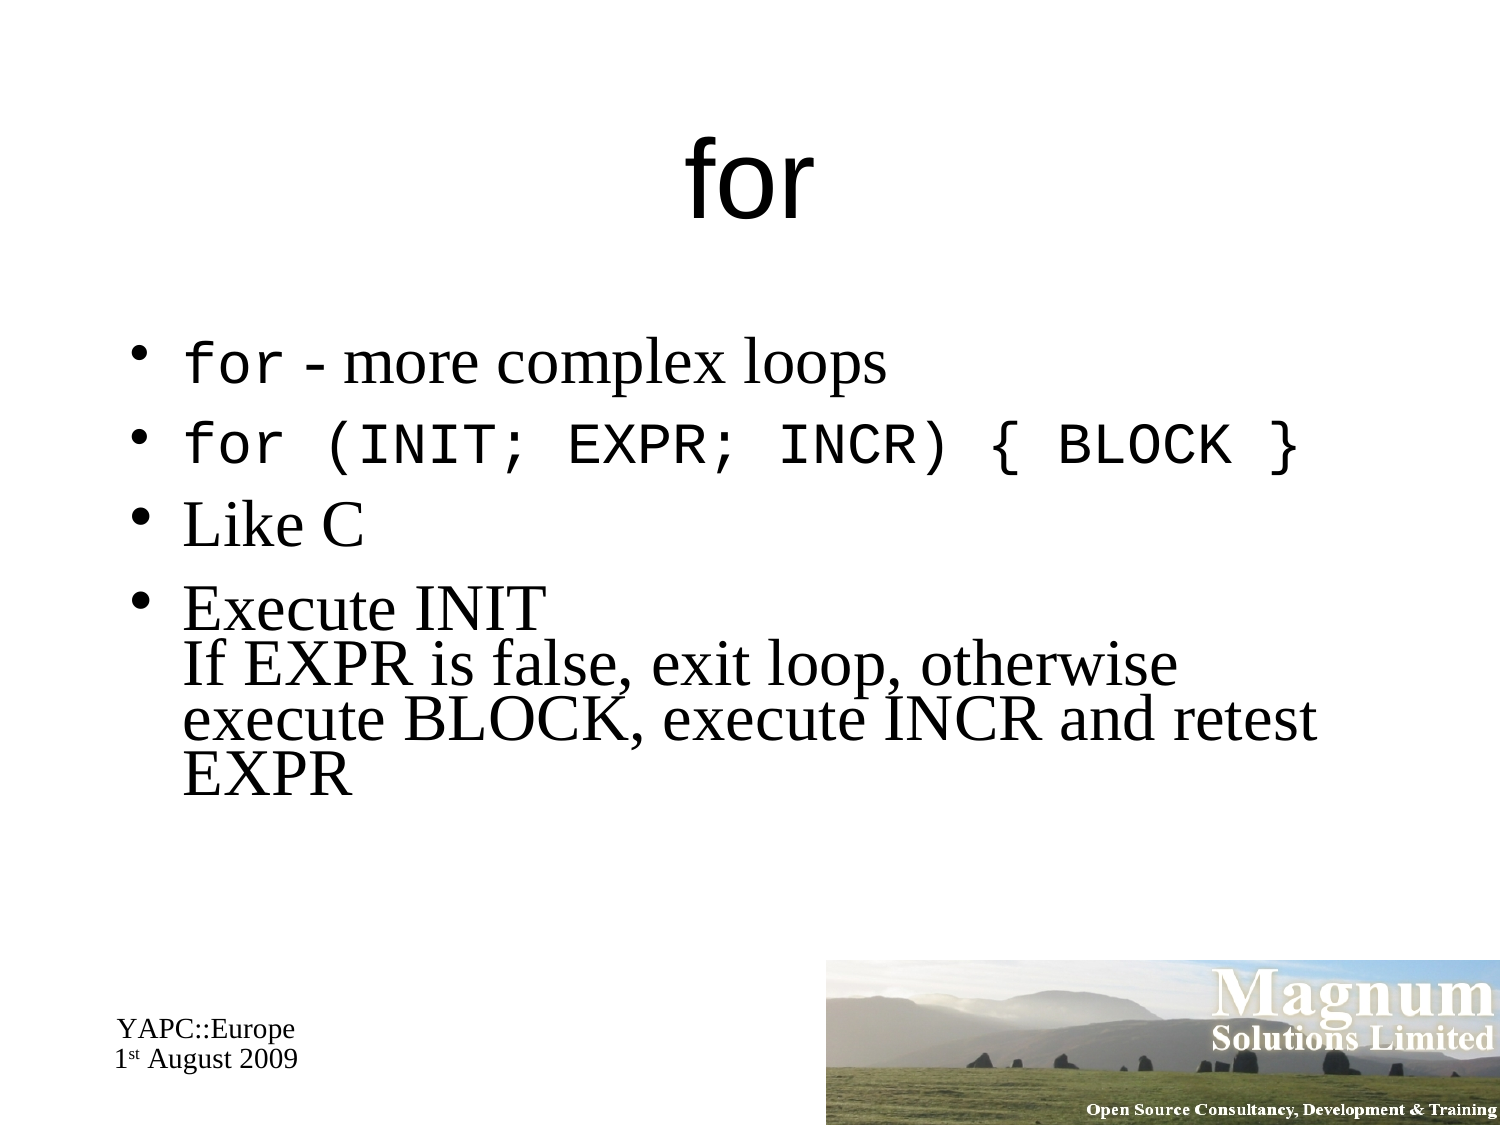

# for
for - more complex loops
for (INIT; EXPR; INCR) { BLOCK }
Like C
Execute INIT
If EXPR is false, exit loop, otherwise execute BLOCK, execute INCR and retest EXPR
88